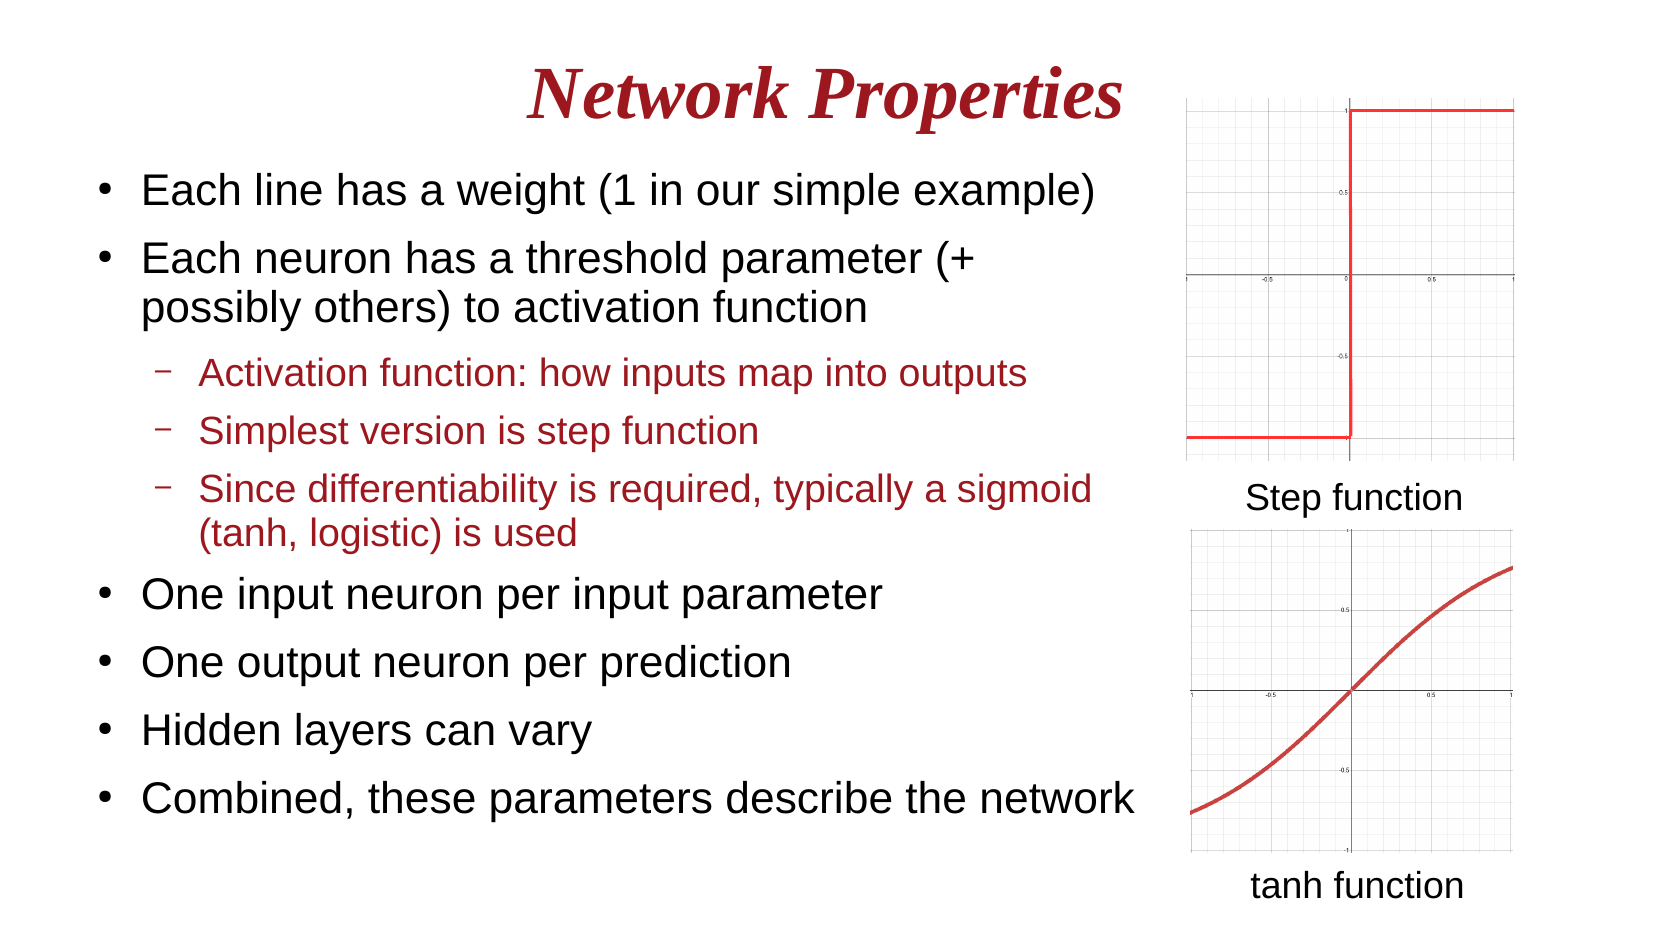

# Network Properties
Each line has a weight (1 in our simple example)
Each neuron has a threshold parameter (+ possibly others) to activation function
Activation function: how inputs map into outputs
Simplest version is step function
Since differentiability is required, typically a sigmoid (tanh, logistic) is used
One input neuron per input parameter
One output neuron per prediction
Hidden layers can vary
Combined, these parameters describe the network
Step function
tanh function